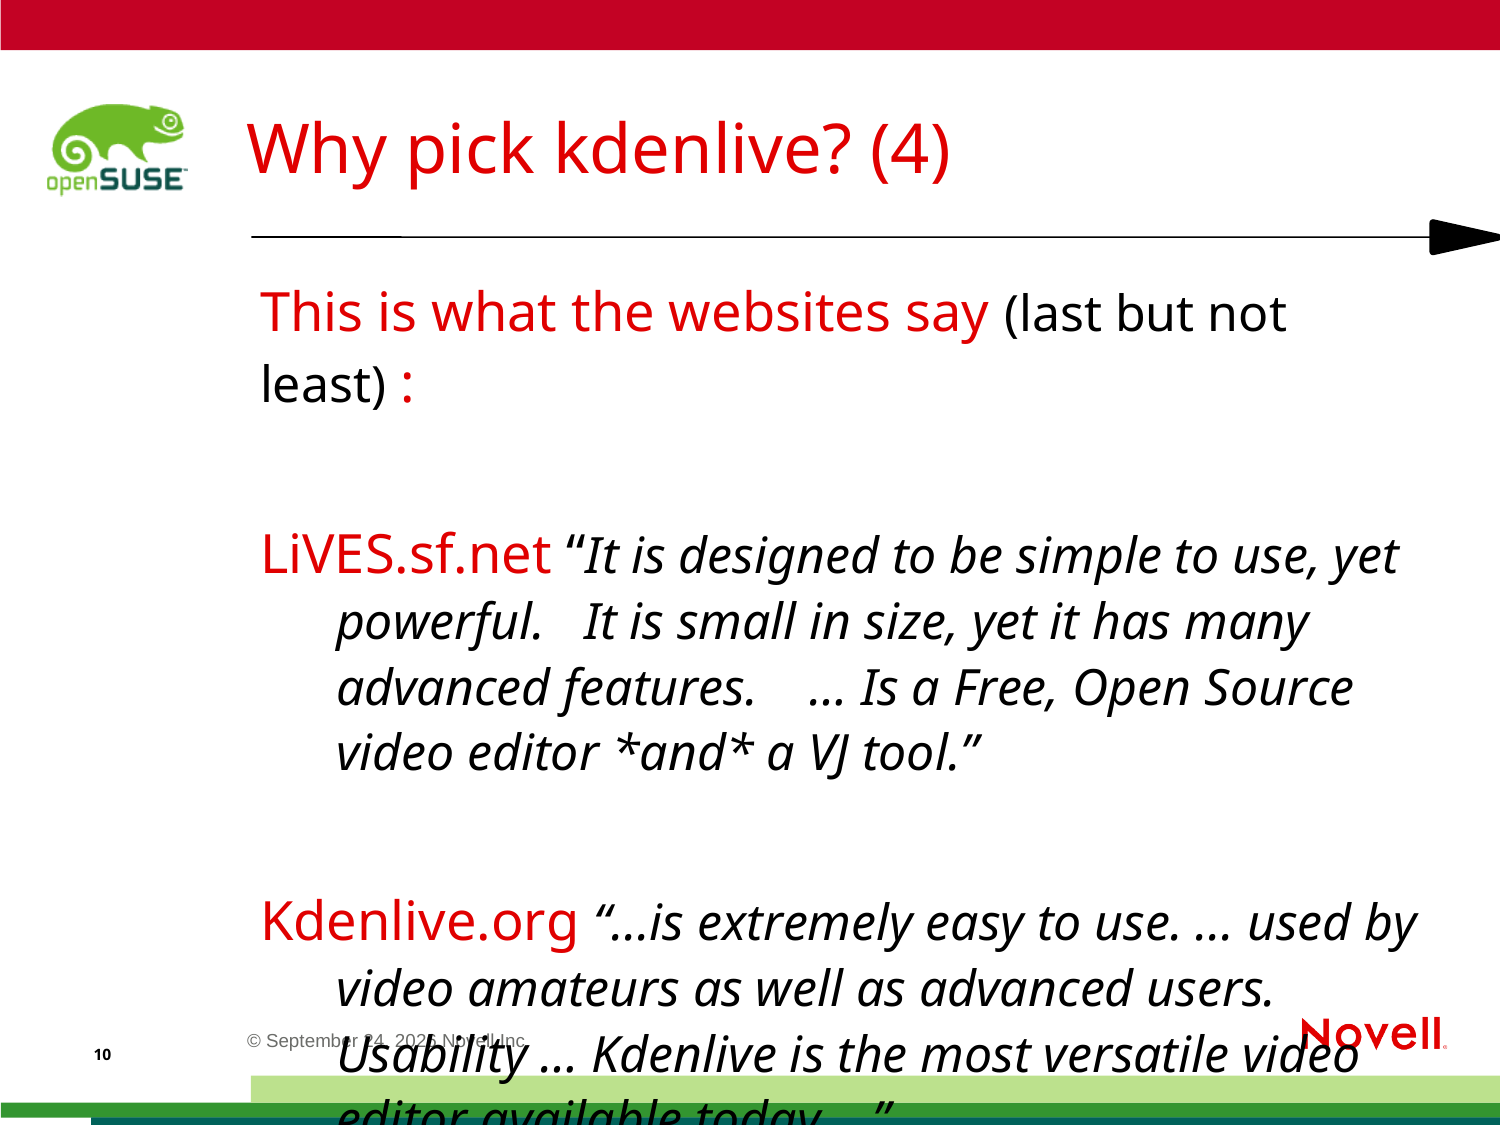

# Why pick kdenlive? (4)
This is what the websites say (last but not least) :
LiVES.sf.net “It is designed to be simple to use, yet powerful. It is small in size, yet it has many advanced features. … Is a Free, Open Source video editor *and* a VJ tool.”
Kdenlive.org “...is extremely easy to use. ... used by video amateurs as well as advanced users. Usability … Kdenlive is the most versatile video editor available today …”